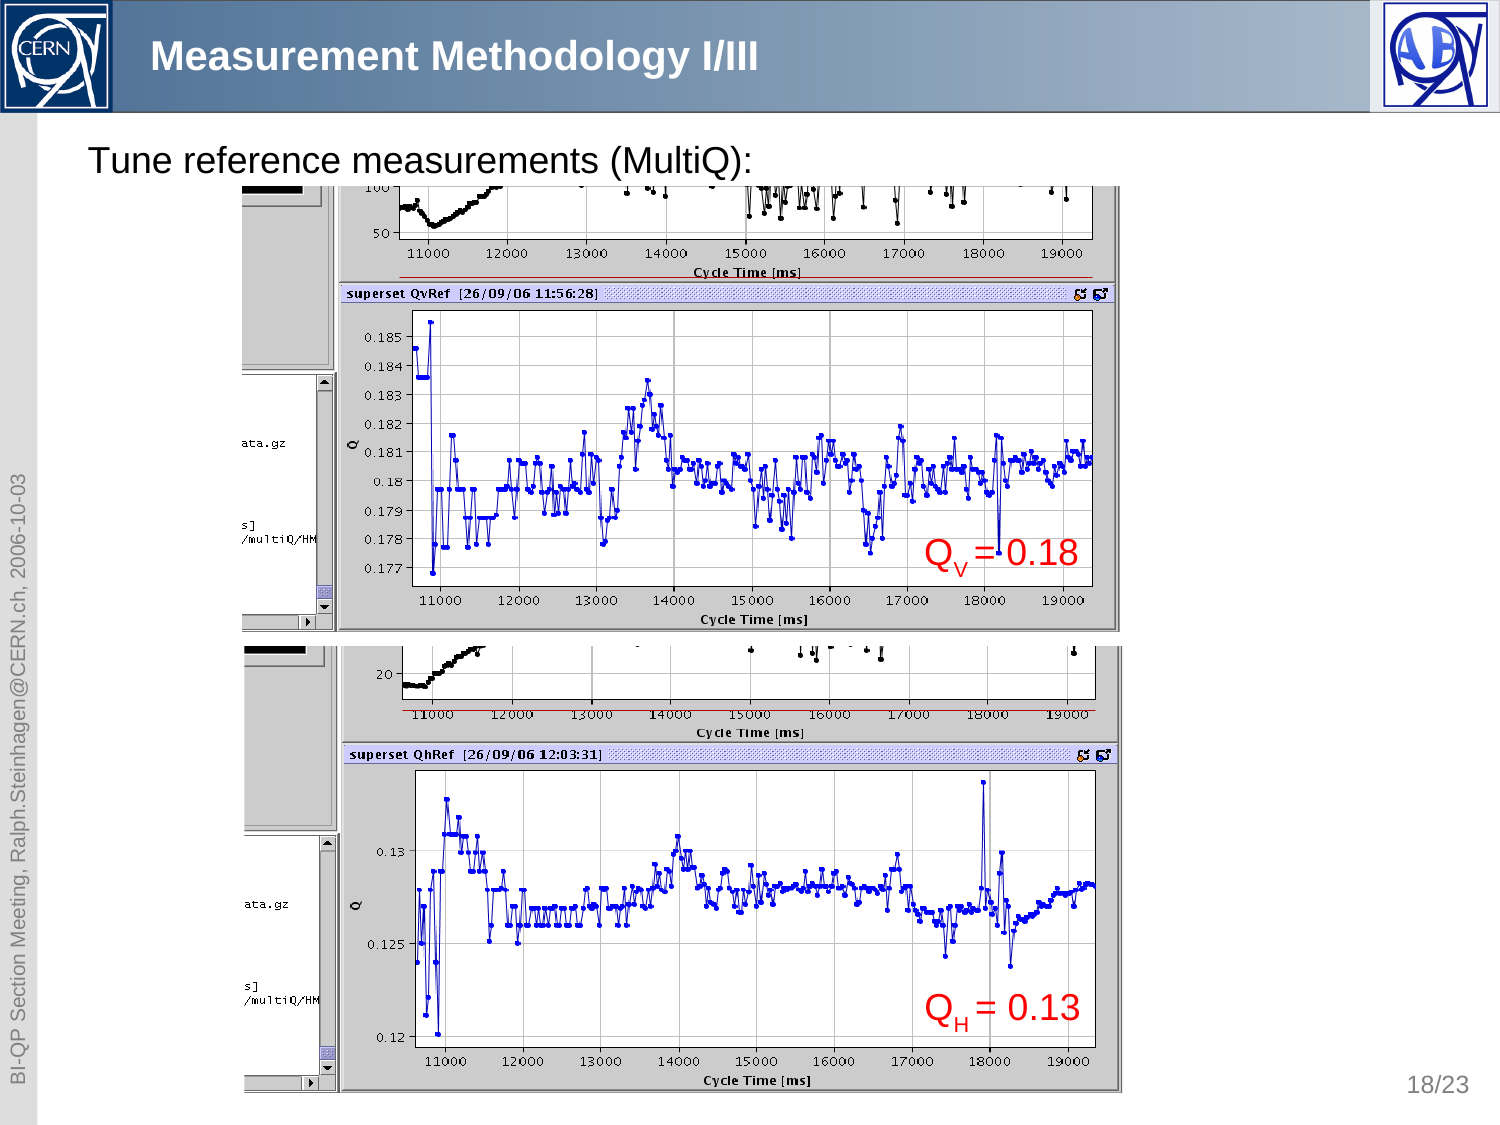

# Measurement Methodology I/III
Tune reference measurements (MultiQ):
QV = 0.18
QH = 0.13